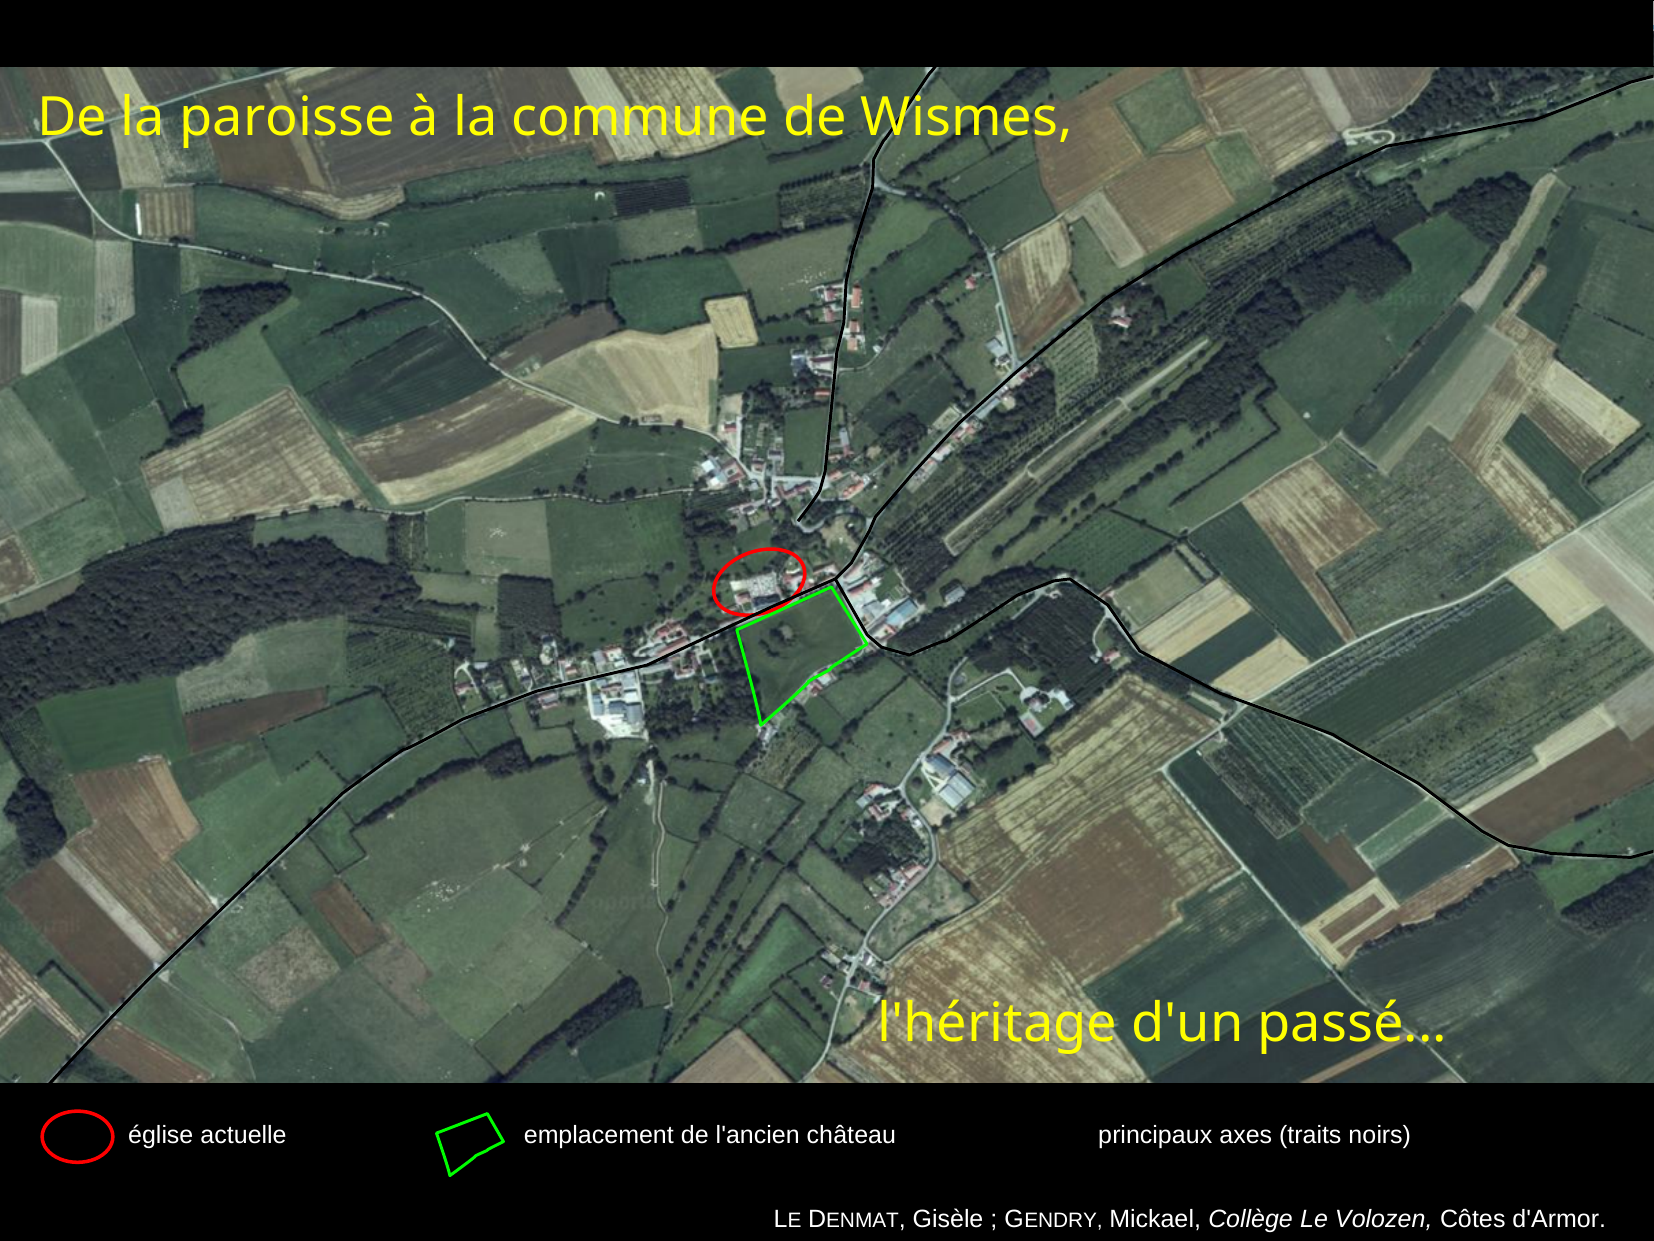

De la paroisse à la commune de Wismes,
 l'héritage d'un passé...
église actuelle emplacement de l'ancien château principaux axes (traits noirs)
LE DENMAT, Gisèle ; GENDRY, Mickael, Collège Le Volozen, Côtes d'Armor.